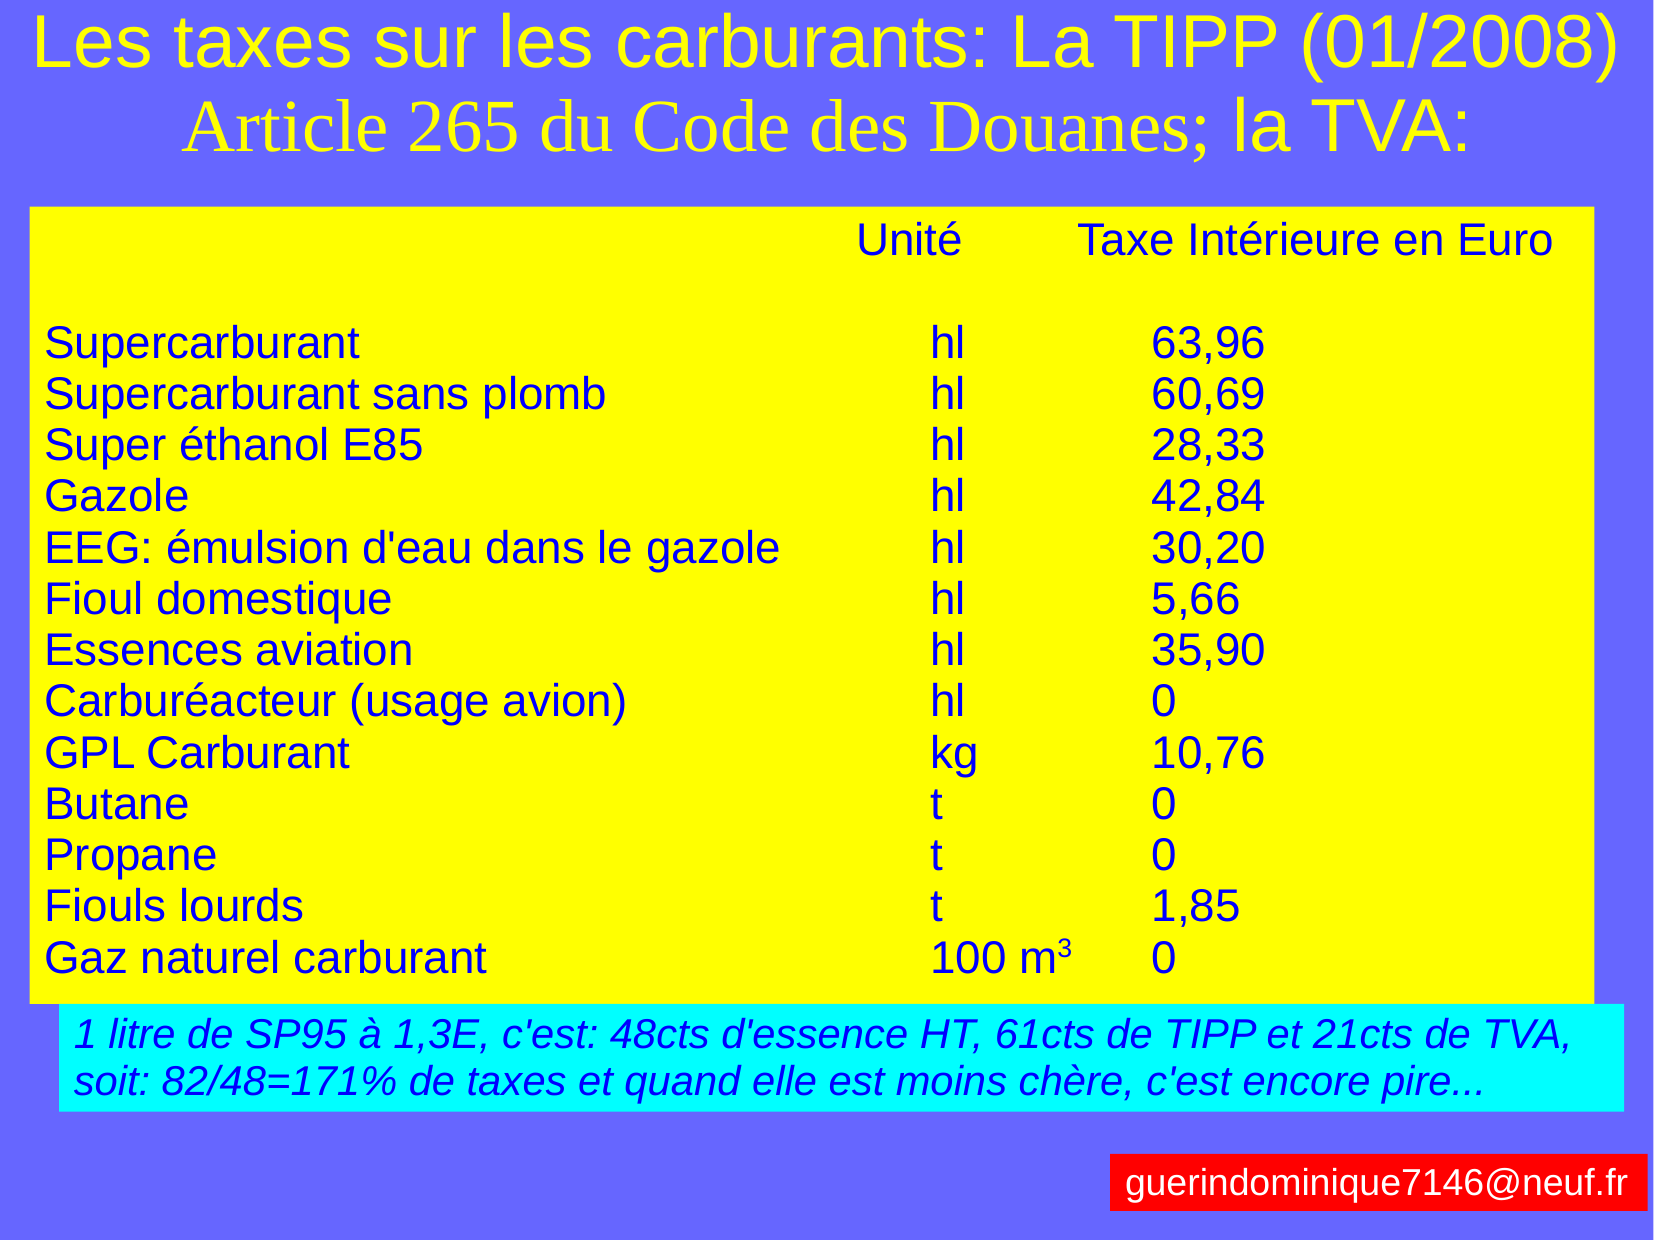

# Les taxes sur les carburants: La TIPP (01/2008) Article 265 du Code des Douanes; la TVA:
 											Unité 		Taxe Intérieure en Euro
Supercarburant		 						hl 			63,96
Supercarburant sans plomb 					hl 			60,69
Super éthanol E85							hl			28,33
Gazole 										hl 			42,84
EEG: émulsion d'eau dans le gazole 		hl 			30,20
Fioul domestique 								hl 			5,66
Essences aviation 							hl 			35,90
Carburéacteur (usage avion) 				hl 			0
GPL Carburant 								kg			10,76
Butane 										t 			0
Propane 										t 			0
Fiouls lourds 									t 			1,85
Gaz naturel carburant 						100 m3 	0
1 litre de SP95 à 1,3E, c'est: 48cts d'essence HT, 61cts de TIPP et 21cts de TVA, soit: 82/48=171% de taxes et quand elle est moins chère, c'est encore pire...
guerindominique7146@neuf.fr